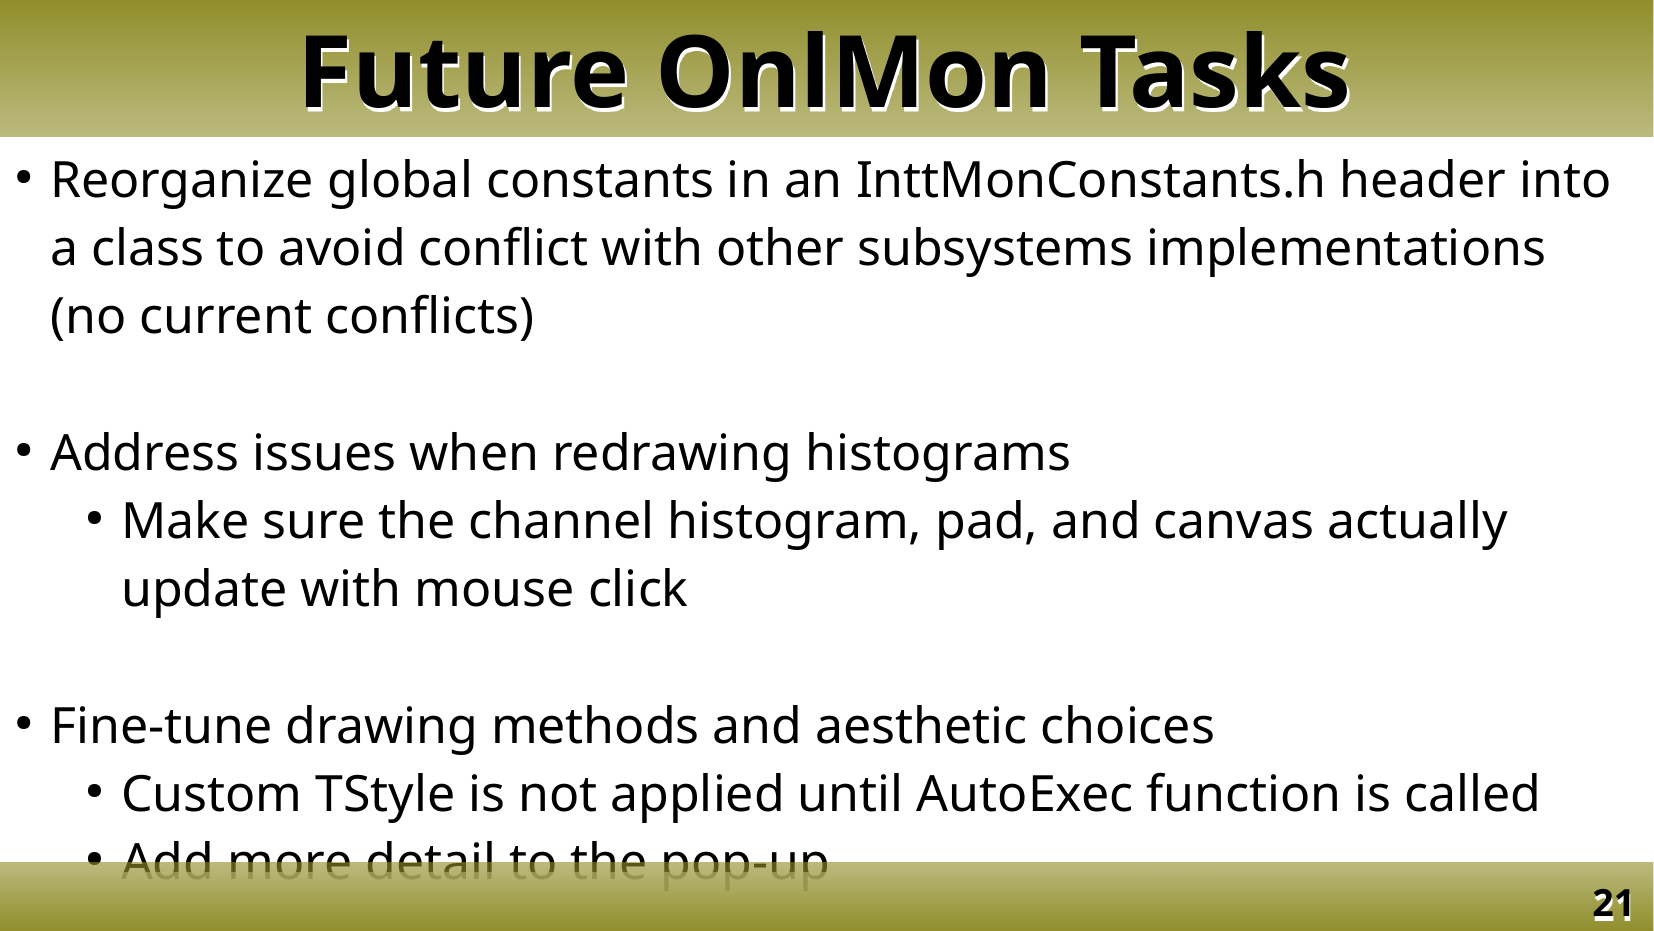

Future OnlMon Tasks
Reorganize global constants in an InttMonConstants.h header into a class to avoid conflict with other subsystems implementations (no current conflicts)
Address issues when redrawing histograms
Make sure the channel histogram, pad, and canvas actually update with mouse click
Fine-tune drawing methods and aesthetic choices
Custom TStyle is not applied until AutoExec function is called
Add more detail to the pop-up
21